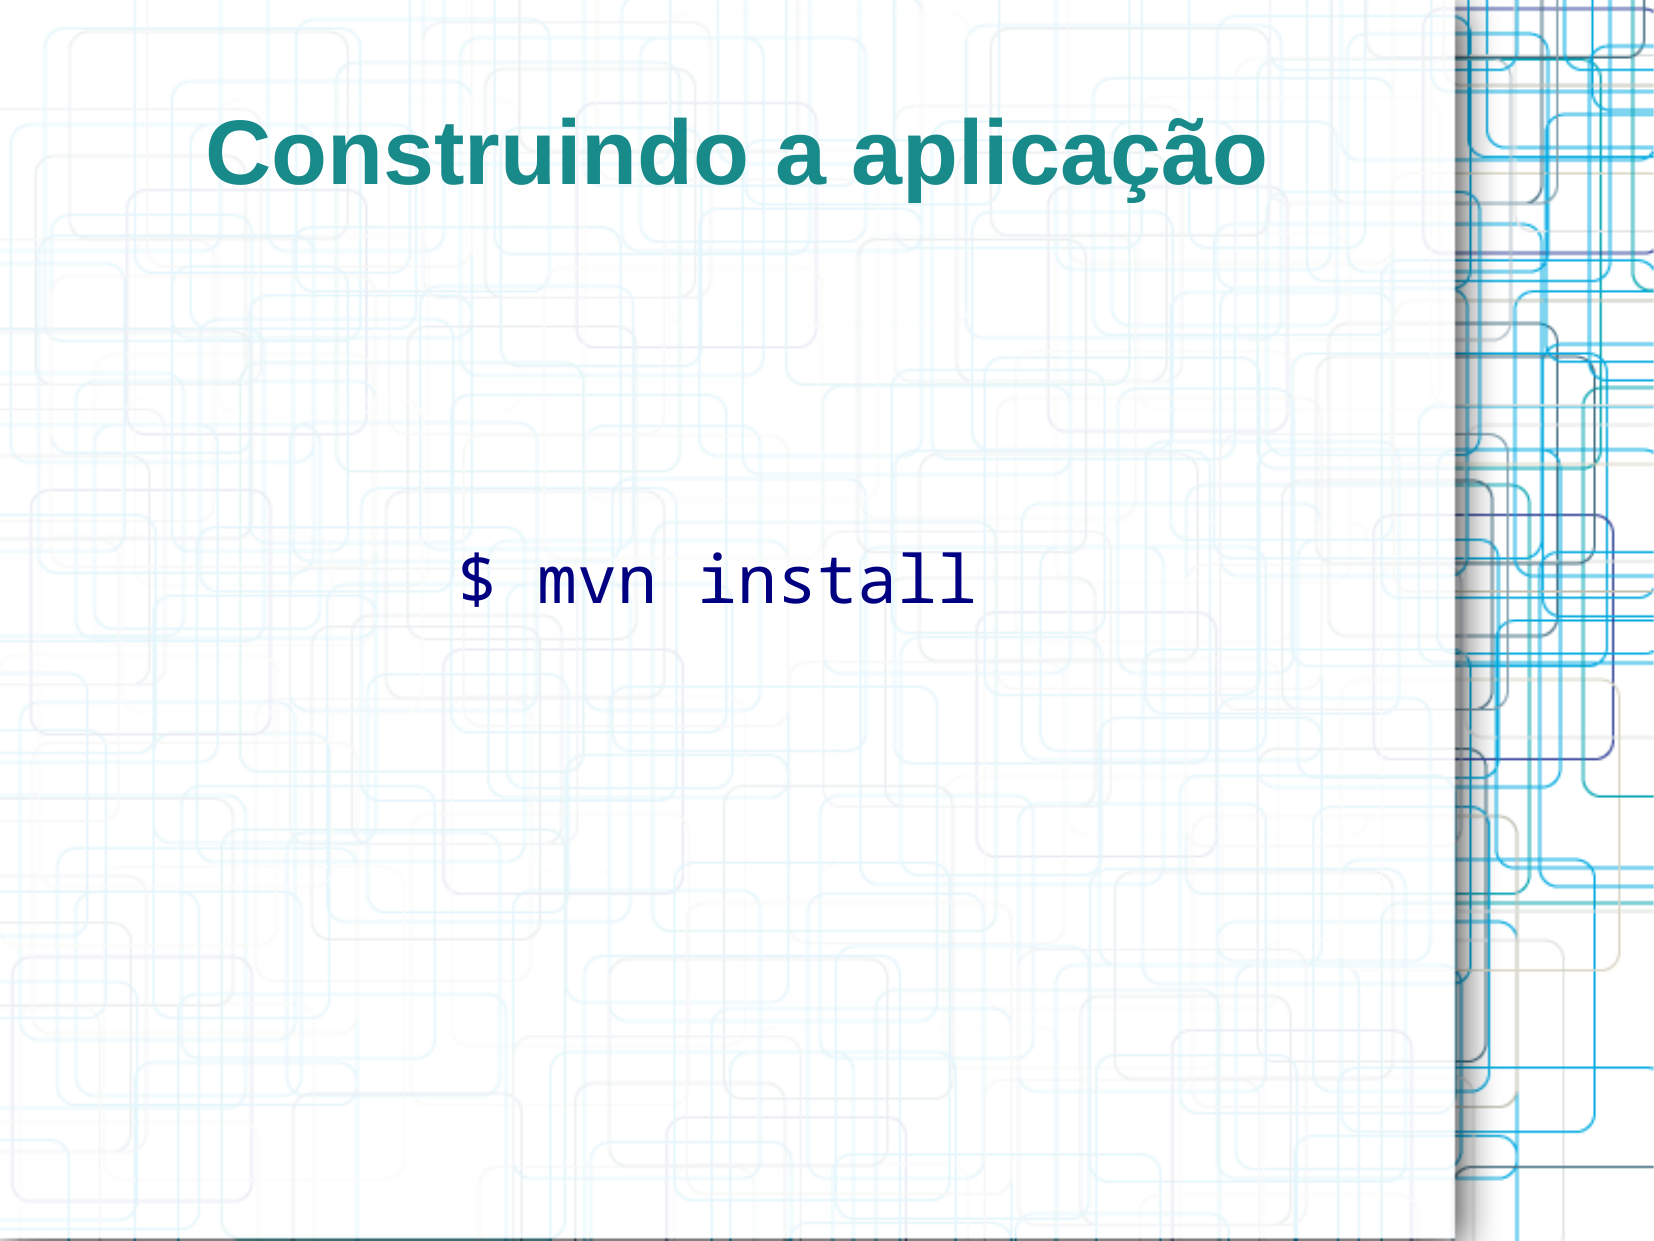

# Construindo a aplicação
$ mvn install